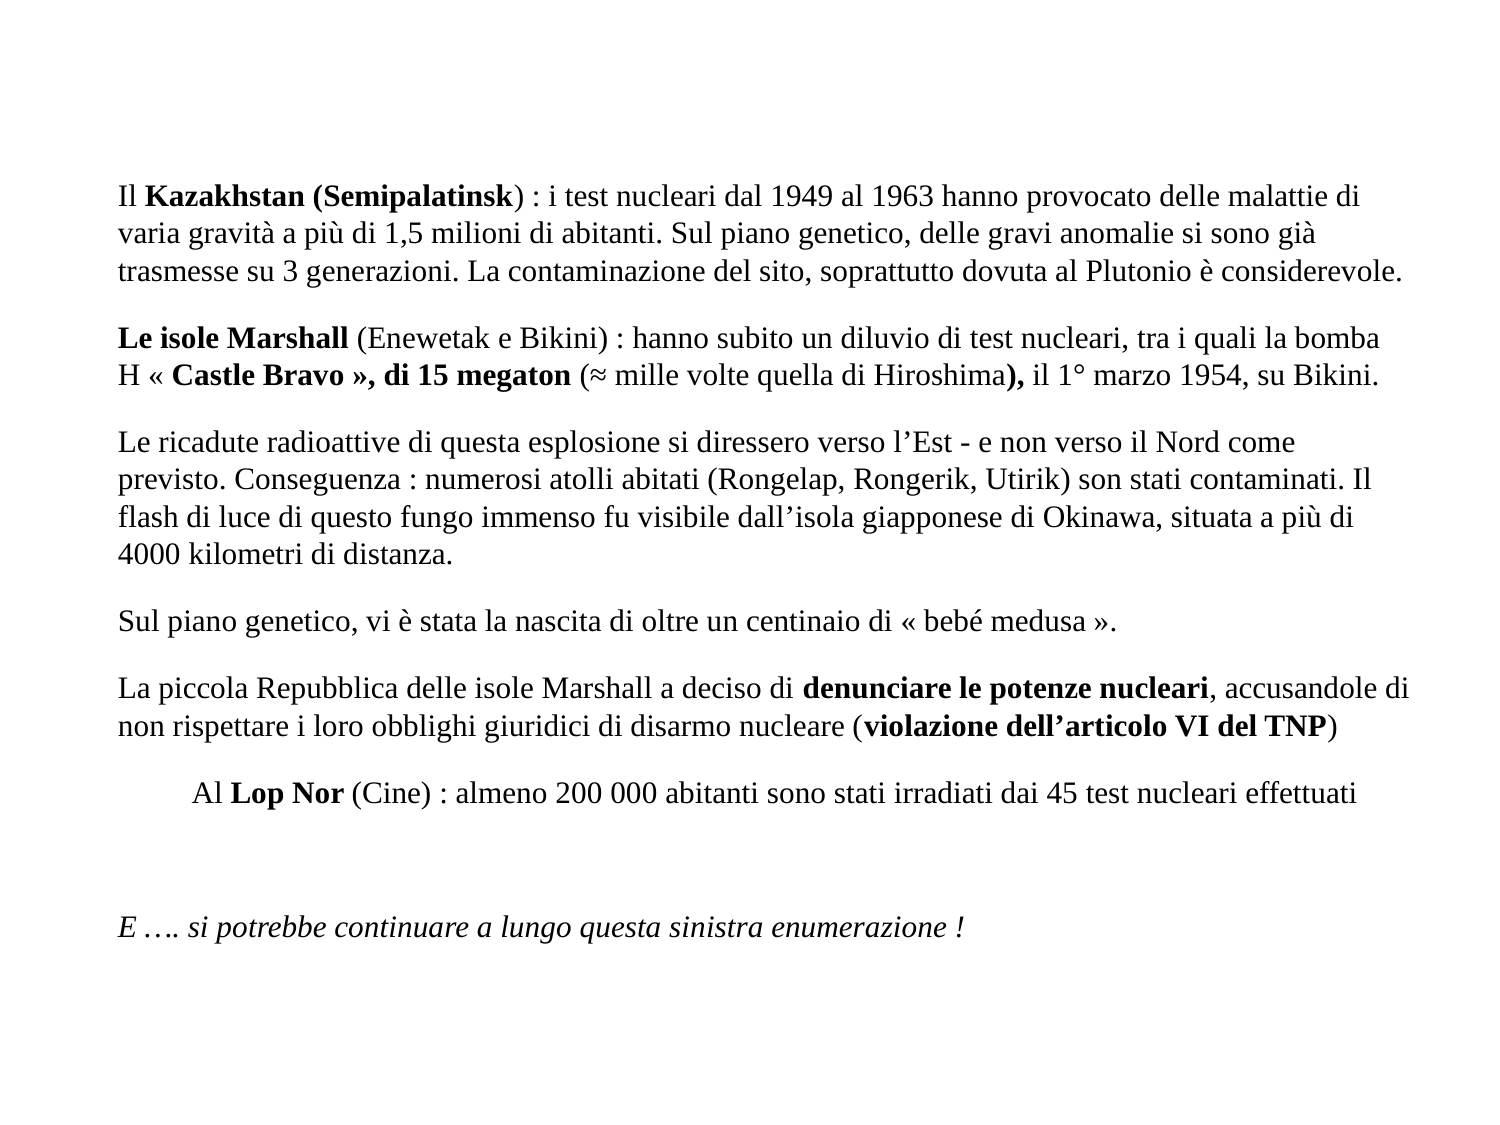

# Il Kazakhstan (Semipalatinsk) : i test nucleari dal 1949 al 1963 hanno provocato delle malattie di varia gravità a più di 1,5 milioni di abitanti. Sul piano genetico, delle gravi anomalie si sono già trasmesse su 3 generazioni. La contaminazione del sito, soprattutto dovuta al Plutonio è considerevole.
Le isole Marshall (Enewetak e Bikini) : hanno subito un diluvio di test nucleari, tra i quali la bomba H « Castle Bravo », di 15 megaton (≈ mille volte quella di Hiroshima), il 1° marzo 1954, su Bikini.
Le ricadute radioattive di questa esplosione si diressero verso l’Est - e non verso il Nord come previsto. Conseguenza : numerosi atolli abitati (Rongelap, Rongerik, Utirik) son stati contaminati. Il flash di luce di questo fungo immenso fu visibile dall’isola giapponese di Okinawa, situata a più di 4000 kilometri di distanza.
Sul piano genetico, vi è stata la nascita di oltre un centinaio di « bebé medusa ».
La piccola Repubblica delle isole Marshall a deciso di denunciare le potenze nucleari, accusandole di non rispettare i loro obblighi giuridici di disarmo nucleare (violazione dell’articolo VI del TNP)
	Al Lop Nor (Cine) : almeno 200 000 abitanti sono stati irradiati dai 45 test nucleari effettuati
E …. si potrebbe continuare a lungo questa sinistra enumerazione !